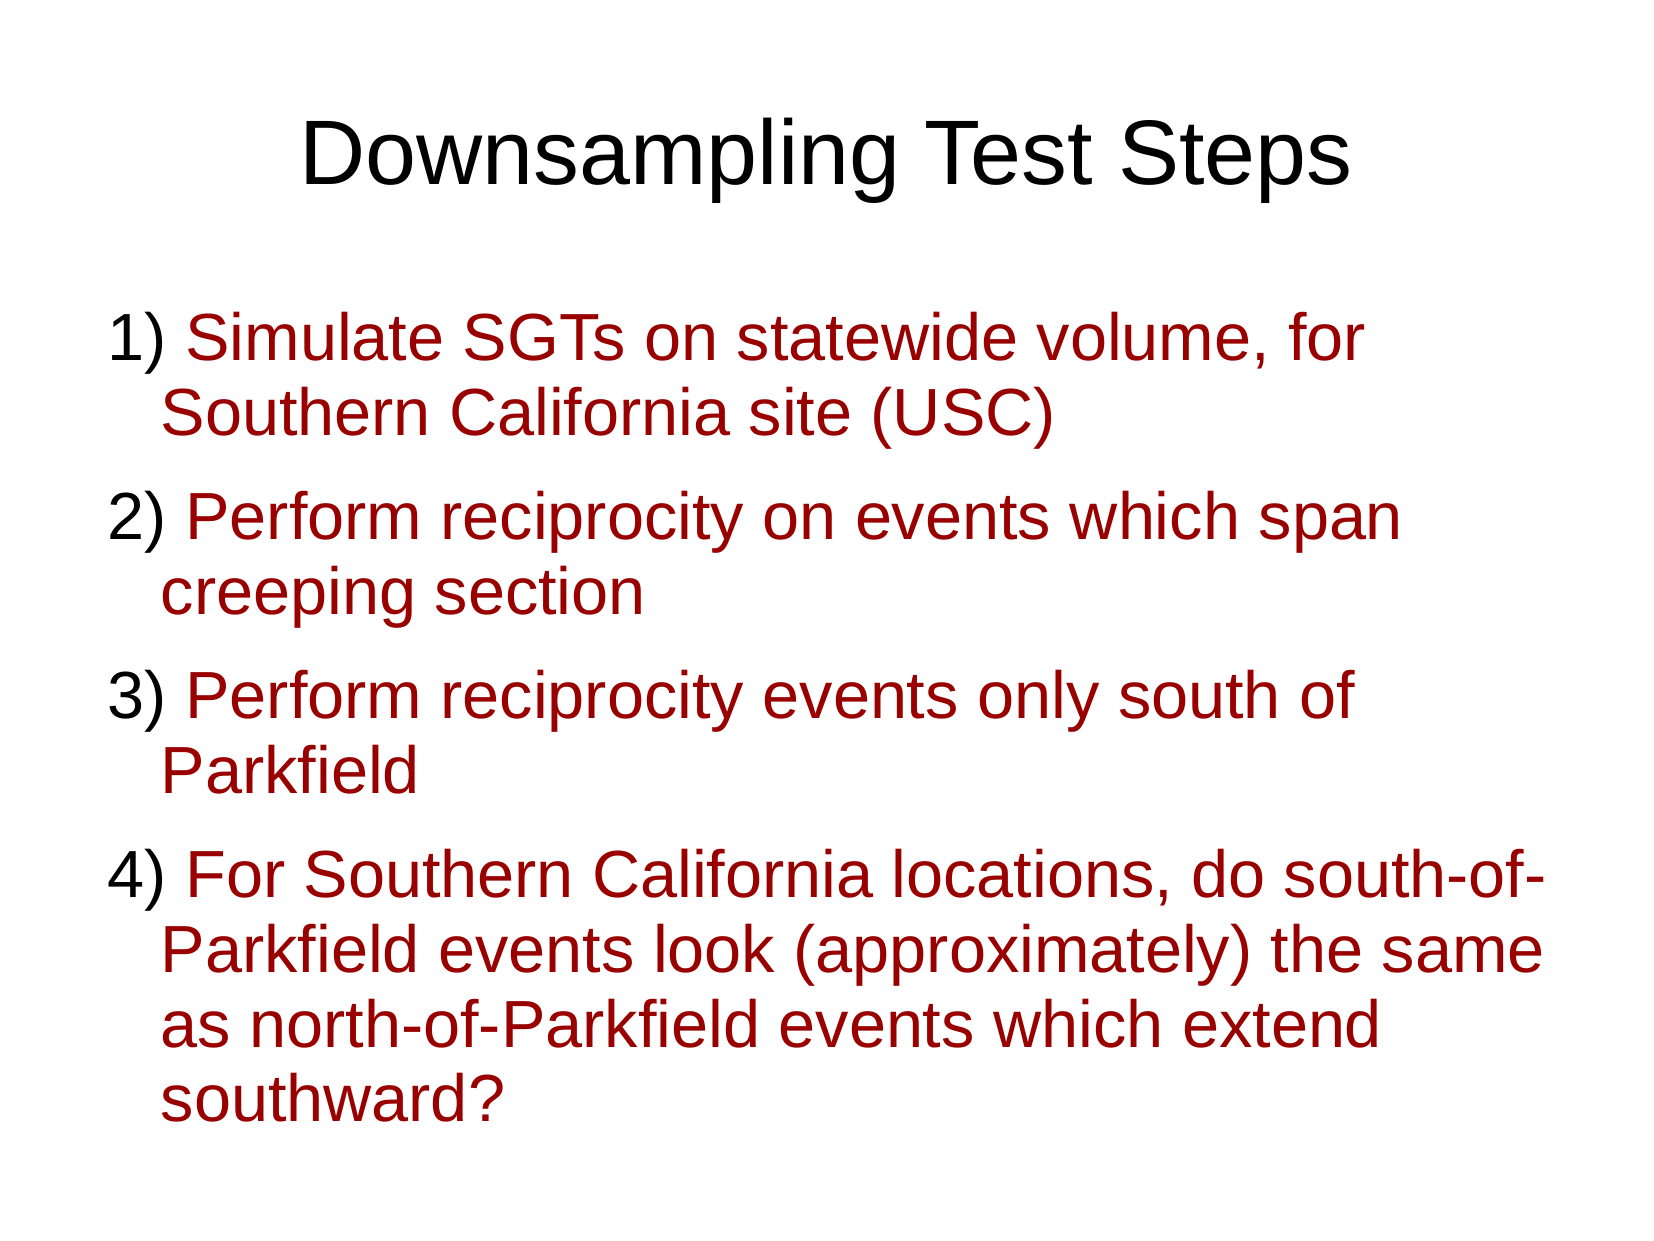

# Downsampling Test Steps
 Simulate SGTs on statewide volume, for Southern California site (USC)
 Perform reciprocity on events which span creeping section
 Perform reciprocity events only south of Parkfield
 For Southern California locations, do south-of-Parkfield events look (approximately) the same as north-of-Parkfield events which extend southward?